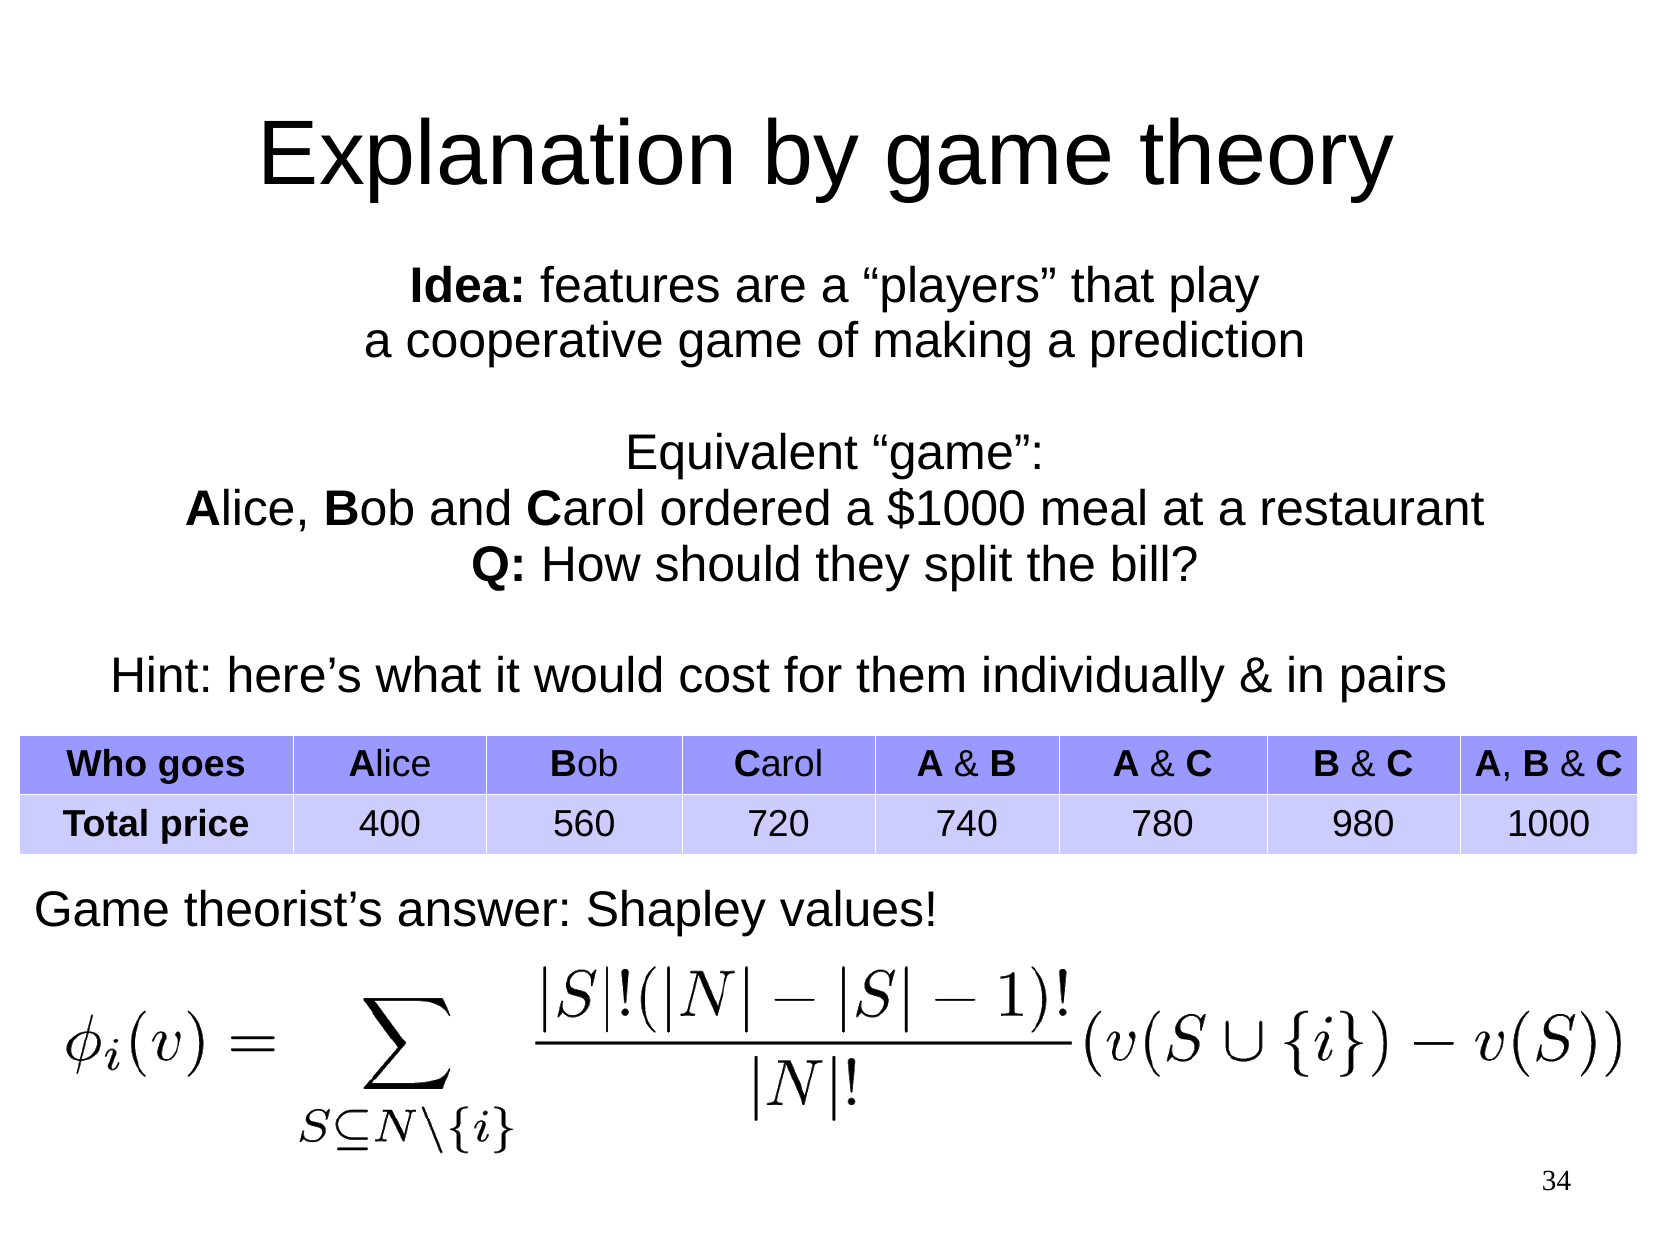

Idea: features are a “players” that play
a cooperative game of making a prediction
Equivalent “game”:
Alice, Bob and Carol ordered a $1000 meal at a restaurant
Q: How should they split the bill?
Hint: here’s what it would cost for them individually & in pairs
# Explanation by game theory
| Who goes | Alice | Bob | Carol | A & B | A & C | B & C | A, B & C |
| --- | --- | --- | --- | --- | --- | --- | --- |
| Total price | 400 | 560 | 720 | 740 | 780 | 980 | 1000 |
Game theorist’s answer: Shapley values!
34